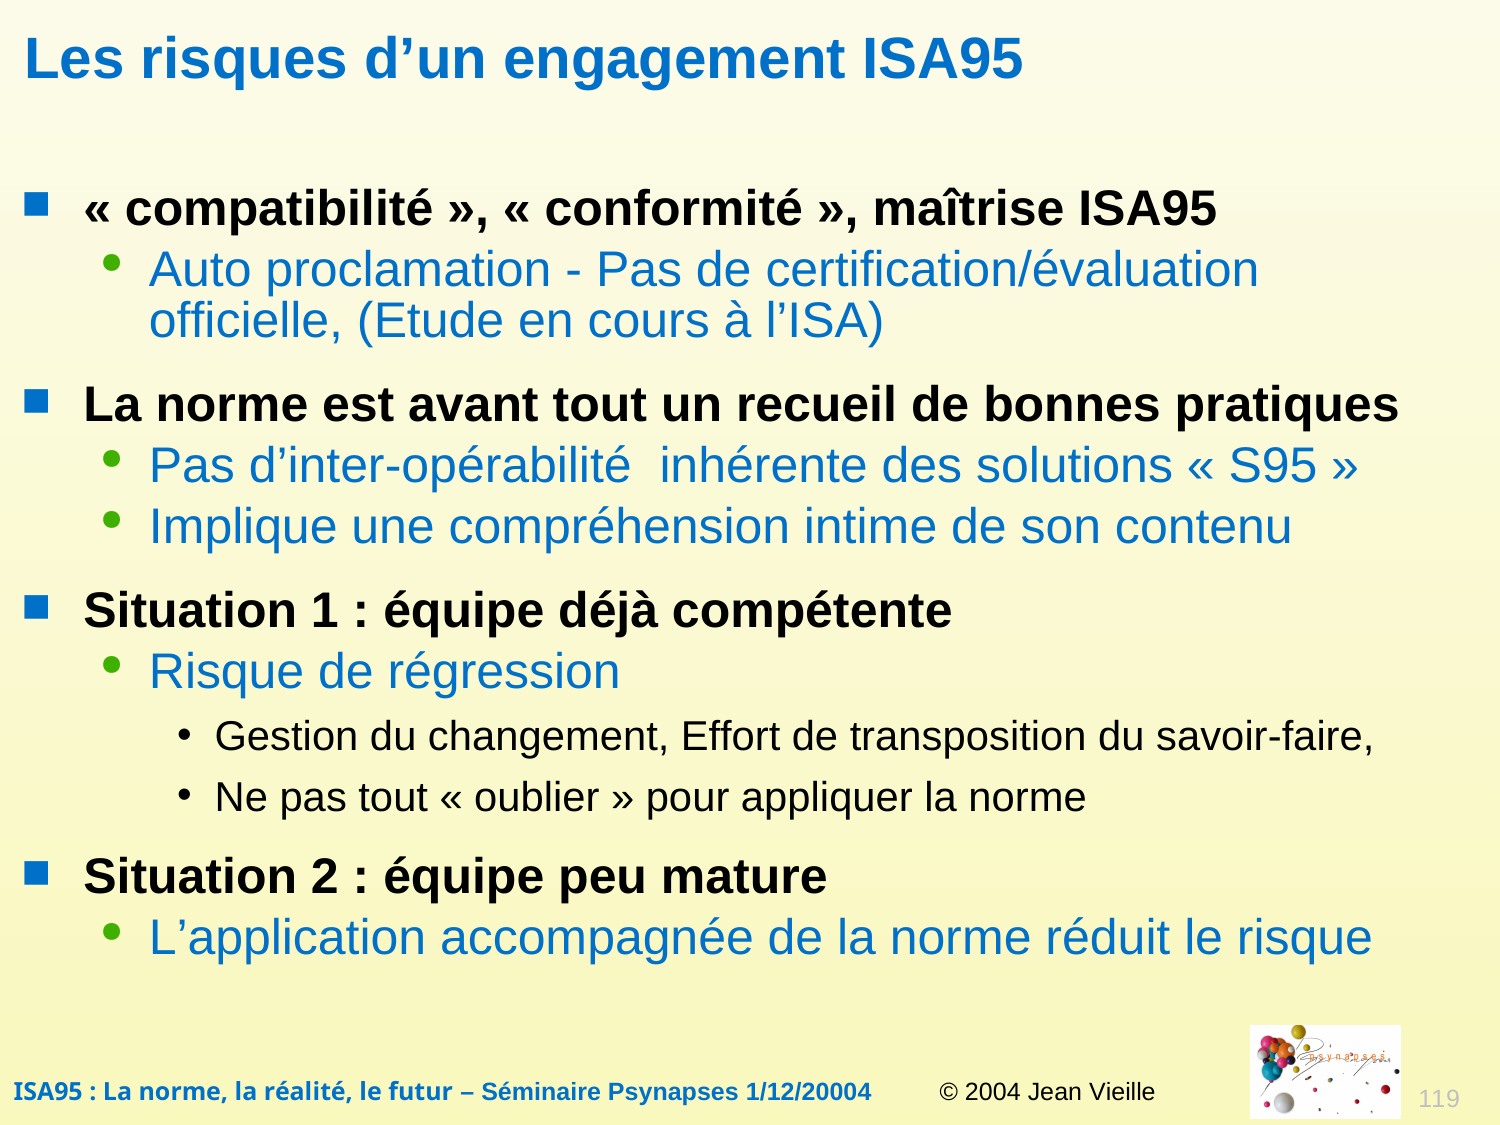

# Les risques d’un engagement ISA95
« compatibilité », « conformité », maîtrise ISA95
Auto proclamation - Pas de certification/évaluation officielle, (Etude en cours à l’ISA)
La norme est avant tout un recueil de bonnes pratiques
Pas d’inter-opérabilité inhérente des solutions « S95 »
Implique une compréhension intime de son contenu
Situation 1 : équipe déjà compétente
Risque de régression
Gestion du changement, Effort de transposition du savoir-faire,
Ne pas tout « oublier » pour appliquer la norme
Situation 2 : équipe peu mature
L’application accompagnée de la norme réduit le risque